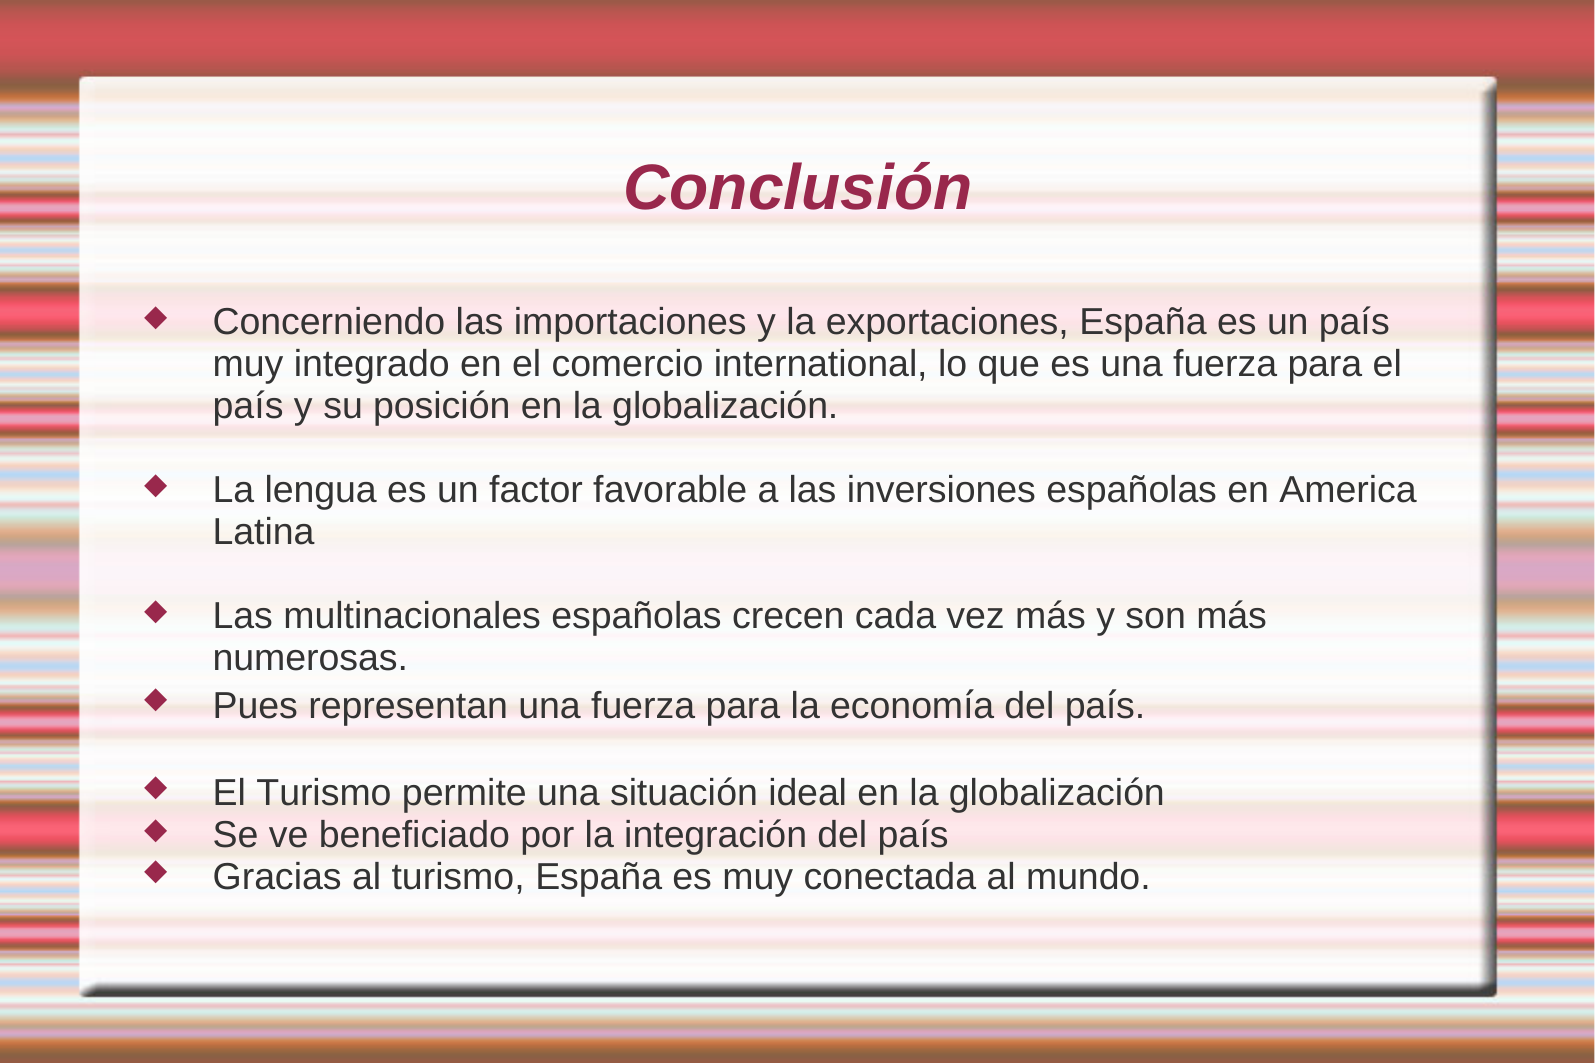

# Conclusión
Concerniendo las importaciones y la exportaciones, España es un país muy integrado en el comercio international, lo que es una fuerza para el país y su posición en la globalización.
La lengua es un factor favorable a las inversiones españolas en America Latina
Las multinacionales españolas crecen cada vez más y son más numerosas.
Pues representan una fuerza para la economía del país.
El Turismo permite una situación ideal en la globalización
Se ve beneficiado por la integración del país
Gracias al turismo, España es muy conectada al mundo.